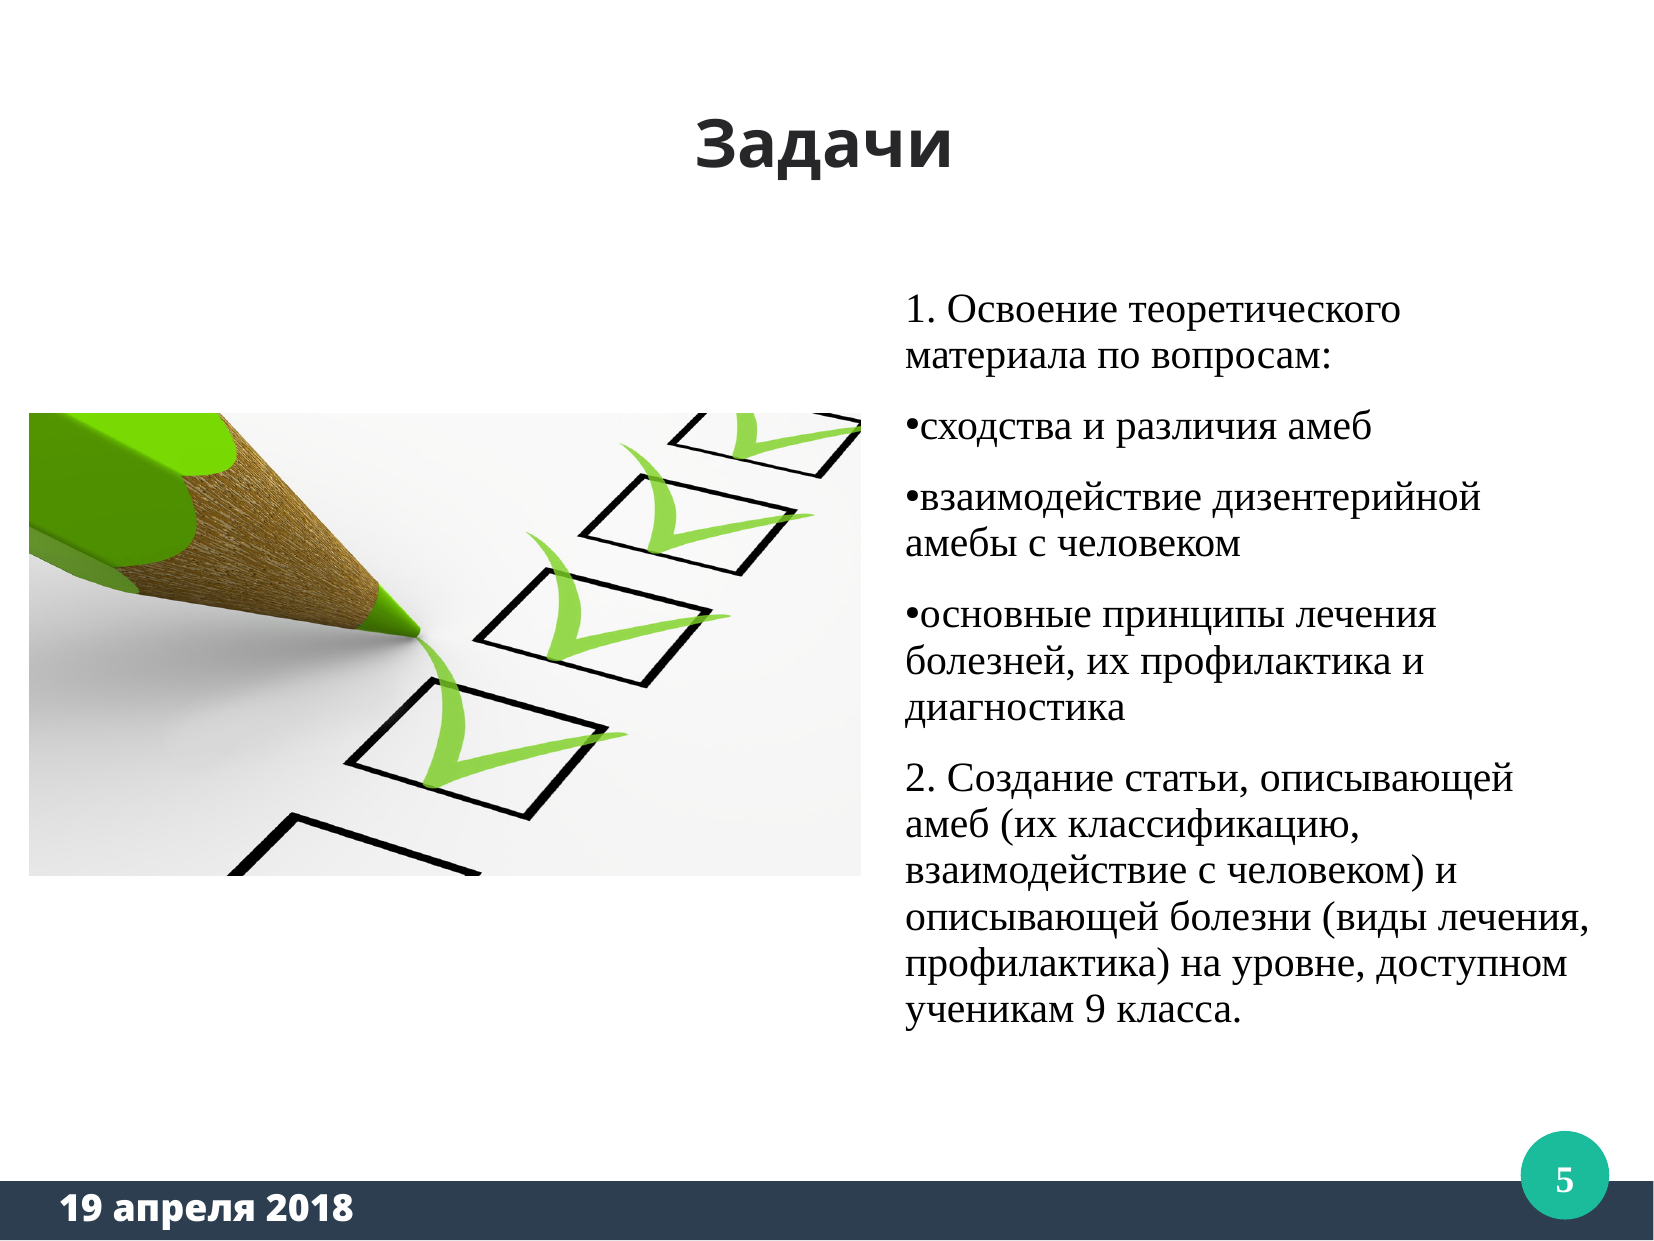

Задачи
1. Освоение теоретического материала по вопросам:
сходства и различия амеб
взаимодействие дизентерийной амебы с человеком
основные принципы лечения болезней, их профилактика и диагностика
2. Создание статьи, описывающей амеб (их классификацию, взаимодействие с человеком) и описывающей болезни (виды лечения, профилактика) на уровне, доступном ученикам 9 класса.
5